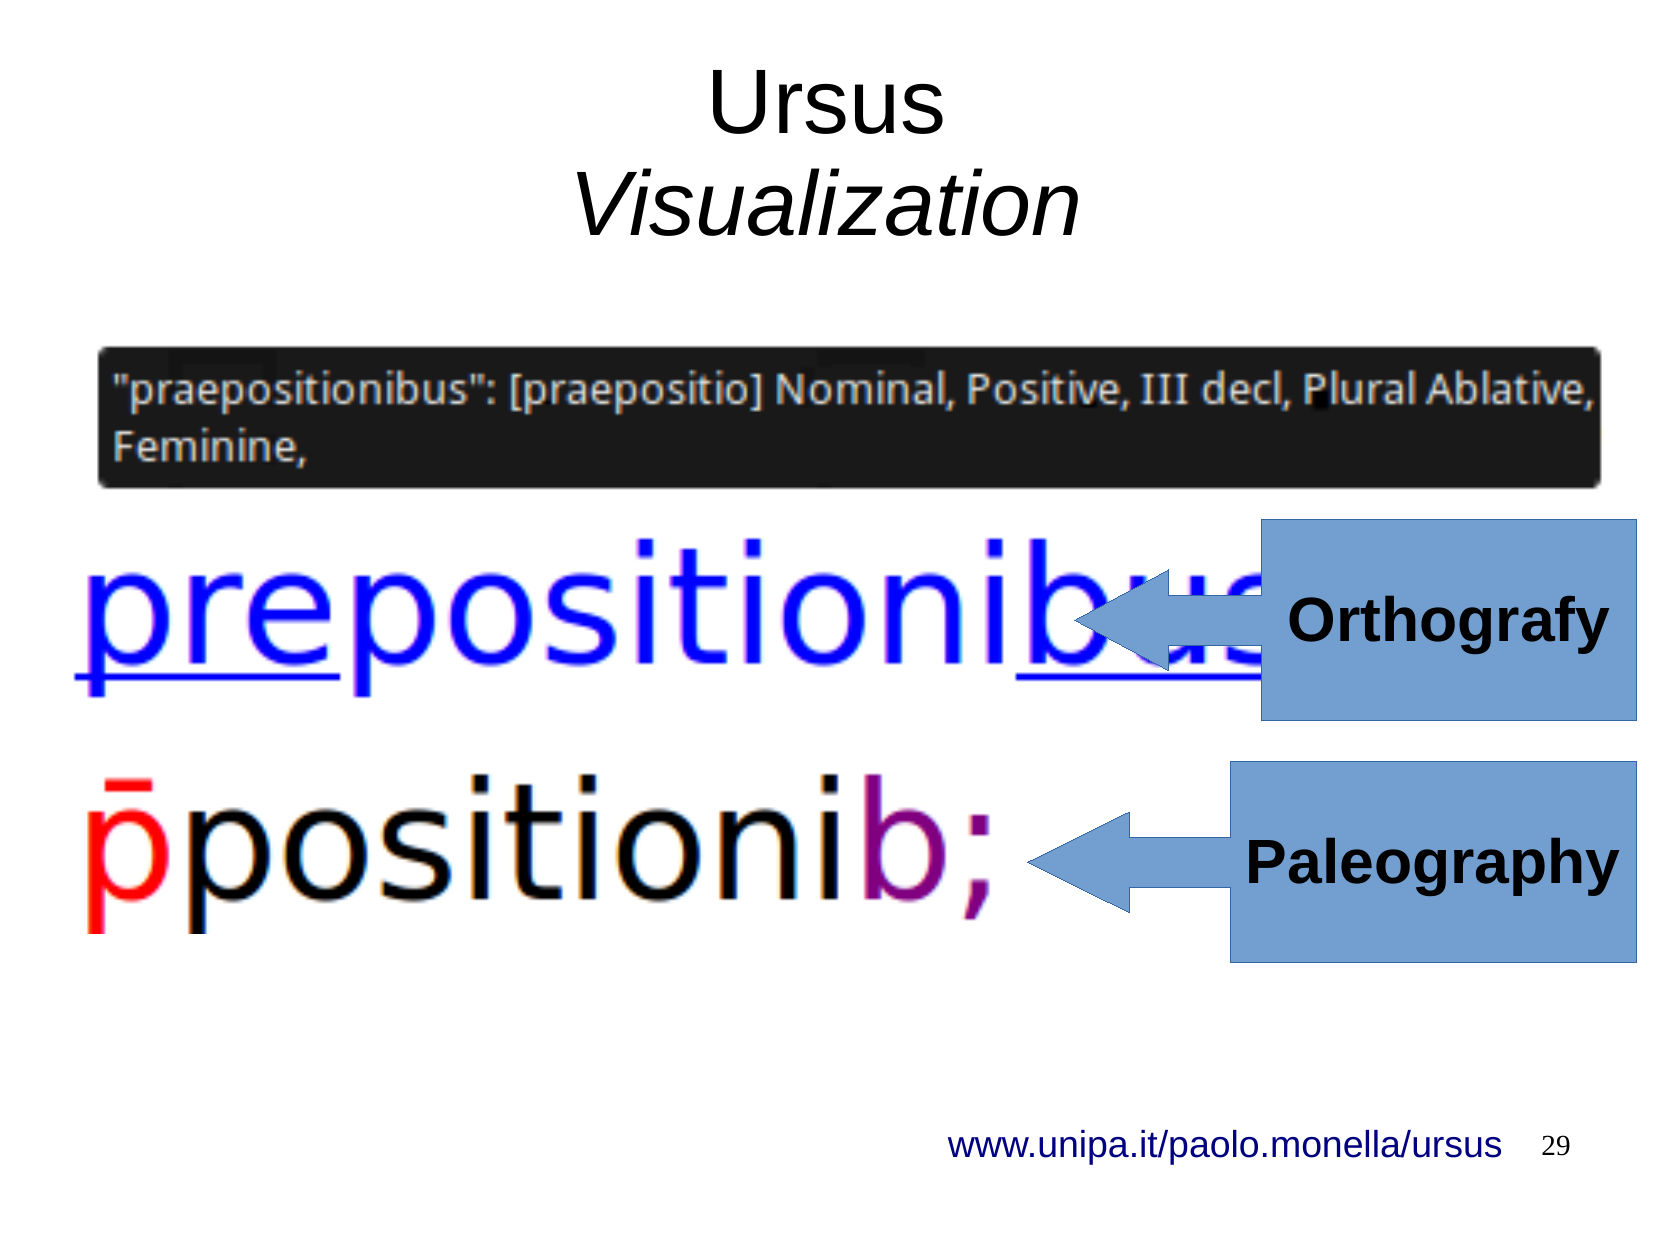

# Ursus Visualization
Orthografy
Paleography
www.unipa.it/paolo.monella/ursus
29